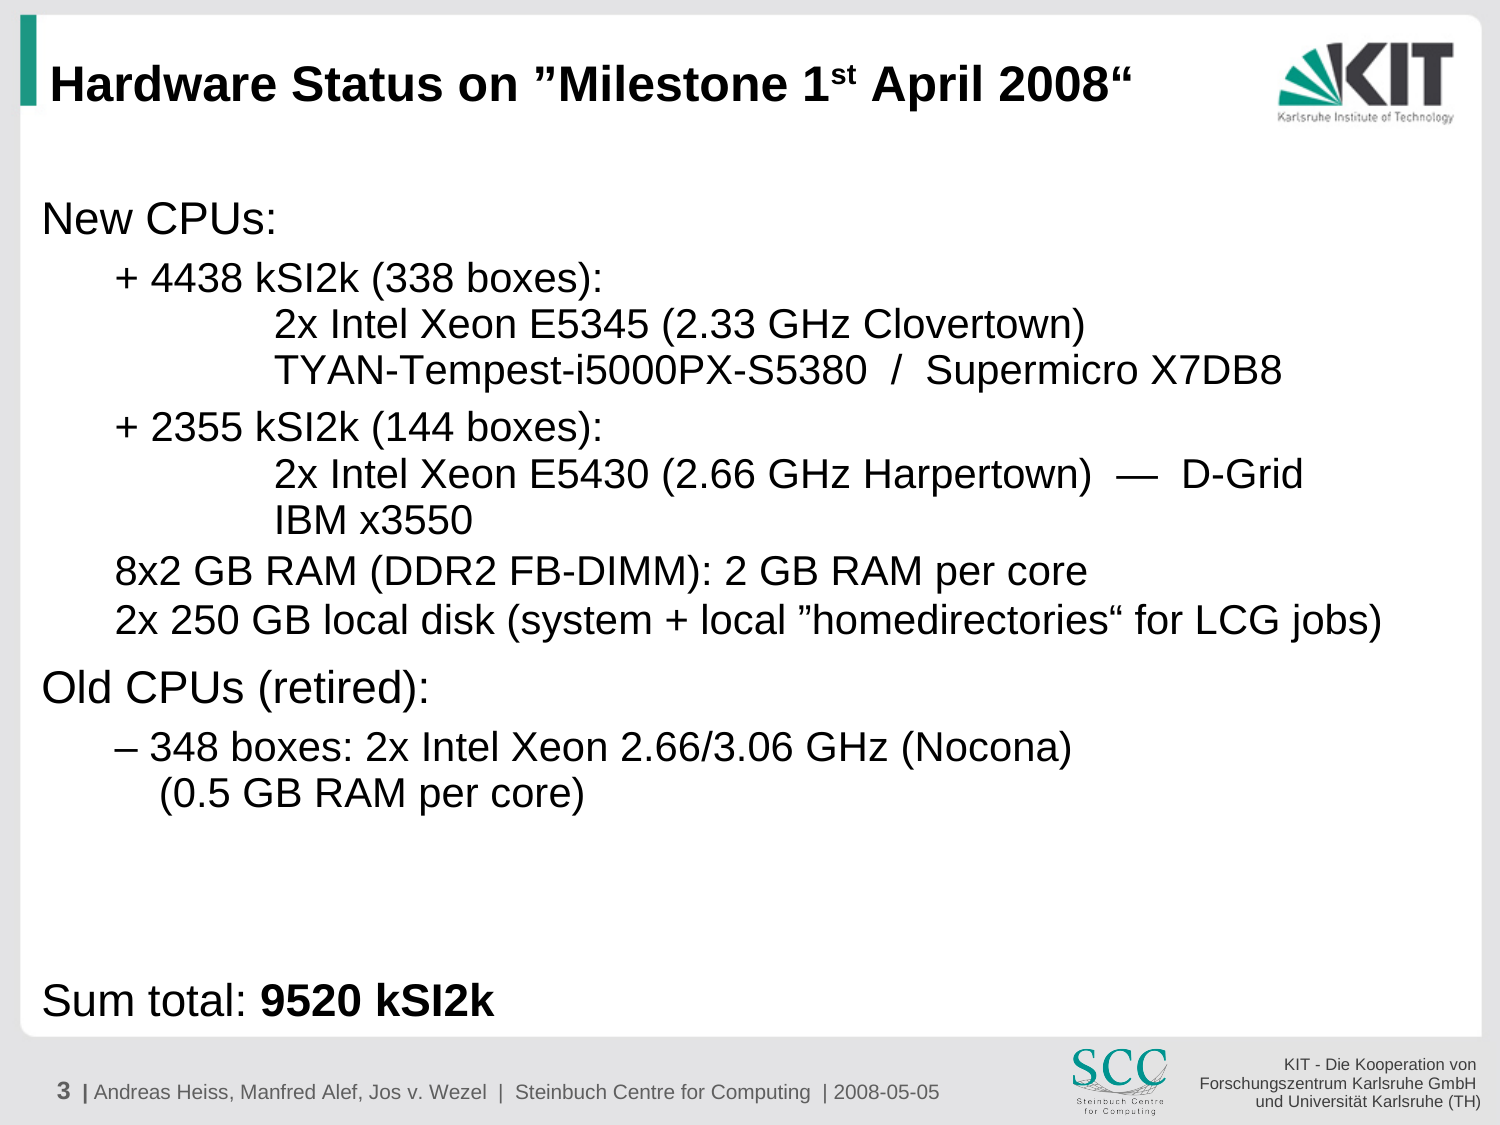

Hardware Status on ”Milestone 1st April 2008“
# New CPUs:
+ 4438 kSI2k (338 boxes):
 2x Intel Xeon E5345 (2.33 GHz Clovertown)‏
 TYAN-Tempest-i5000PX-S5380 / Supermicro X7DB8
+ 2355 kSI2k (144 boxes):
 2x Intel Xeon E5430 (2.66 GHz Harpertown) — D-Grid
 IBM x3550
8x2 GB RAM (DDR2 FB-DIMM): 2 GB RAM per core
2x 250 GB local disk (system + local ”homedirectories“ for LCG jobs)‏
Old CPUs (retired):
– 348 boxes: 2x Intel Xeon 2.66/3.06 GHz (Nocona)
(0.5 GB RAM per core)‏
Sum total: 9520 kSI2k